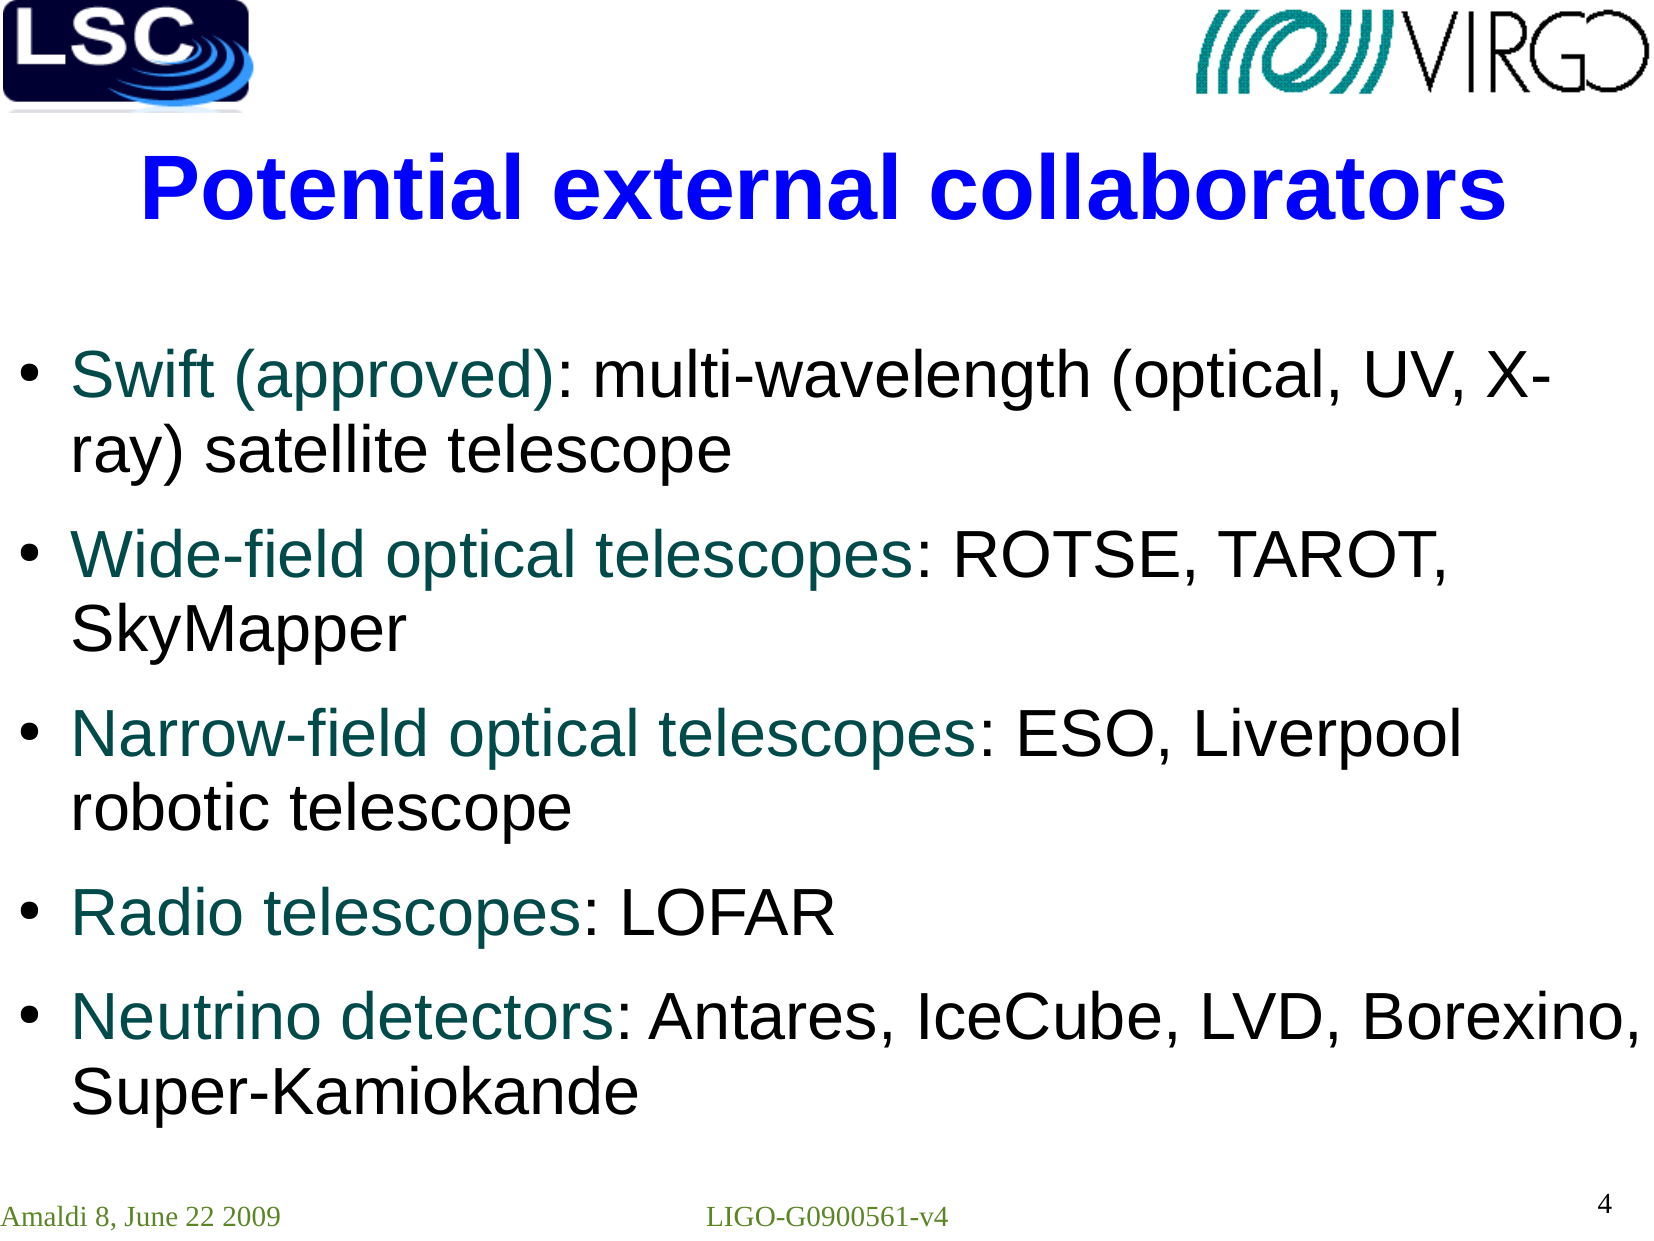

# Potential external collaborators
Swift (approved): multi-wavelength (optical, UV, X-ray) satellite telescope
Wide-field optical telescopes: ROTSE, TAROT, SkyMapper
Narrow-field optical telescopes: ESO, Liverpool robotic telescope
Radio telescopes: LOFAR
Neutrino detectors: Antares, IceCube, LVD, Borexino, Super-Kamiokande
4